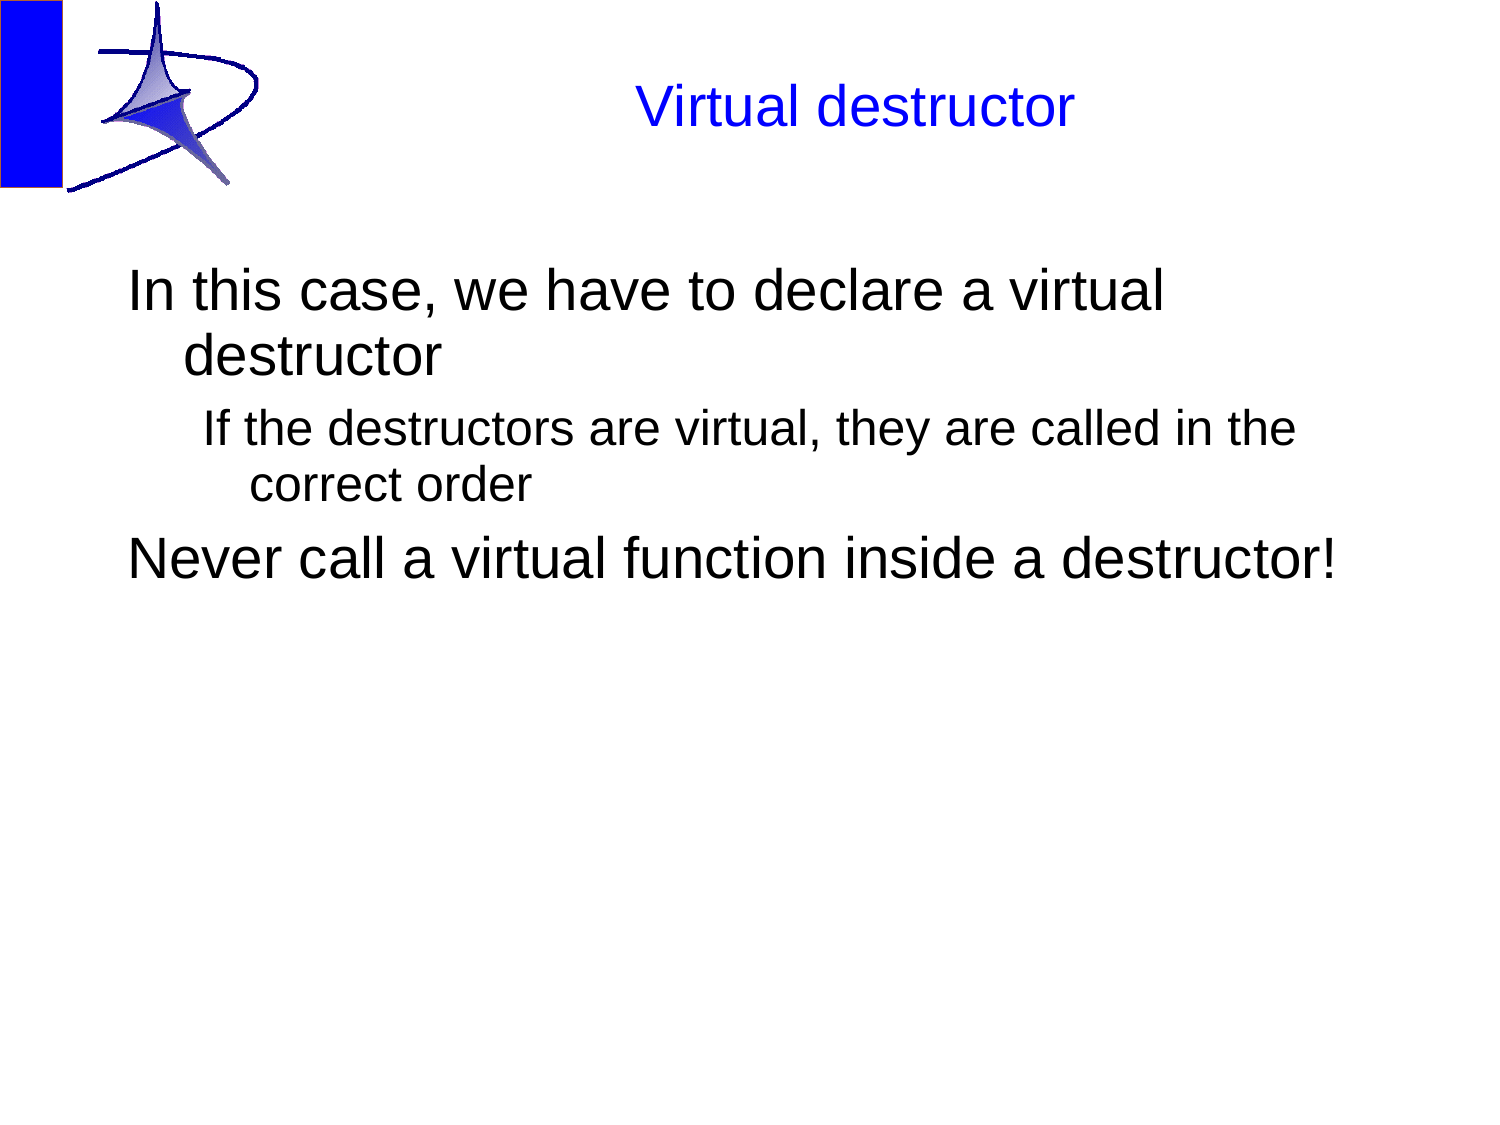

# Virtual destructor
In this case, we have to declare a virtual destructor
If the destructors are virtual, they are called in the correct order
Never call a virtual function inside a destructor!